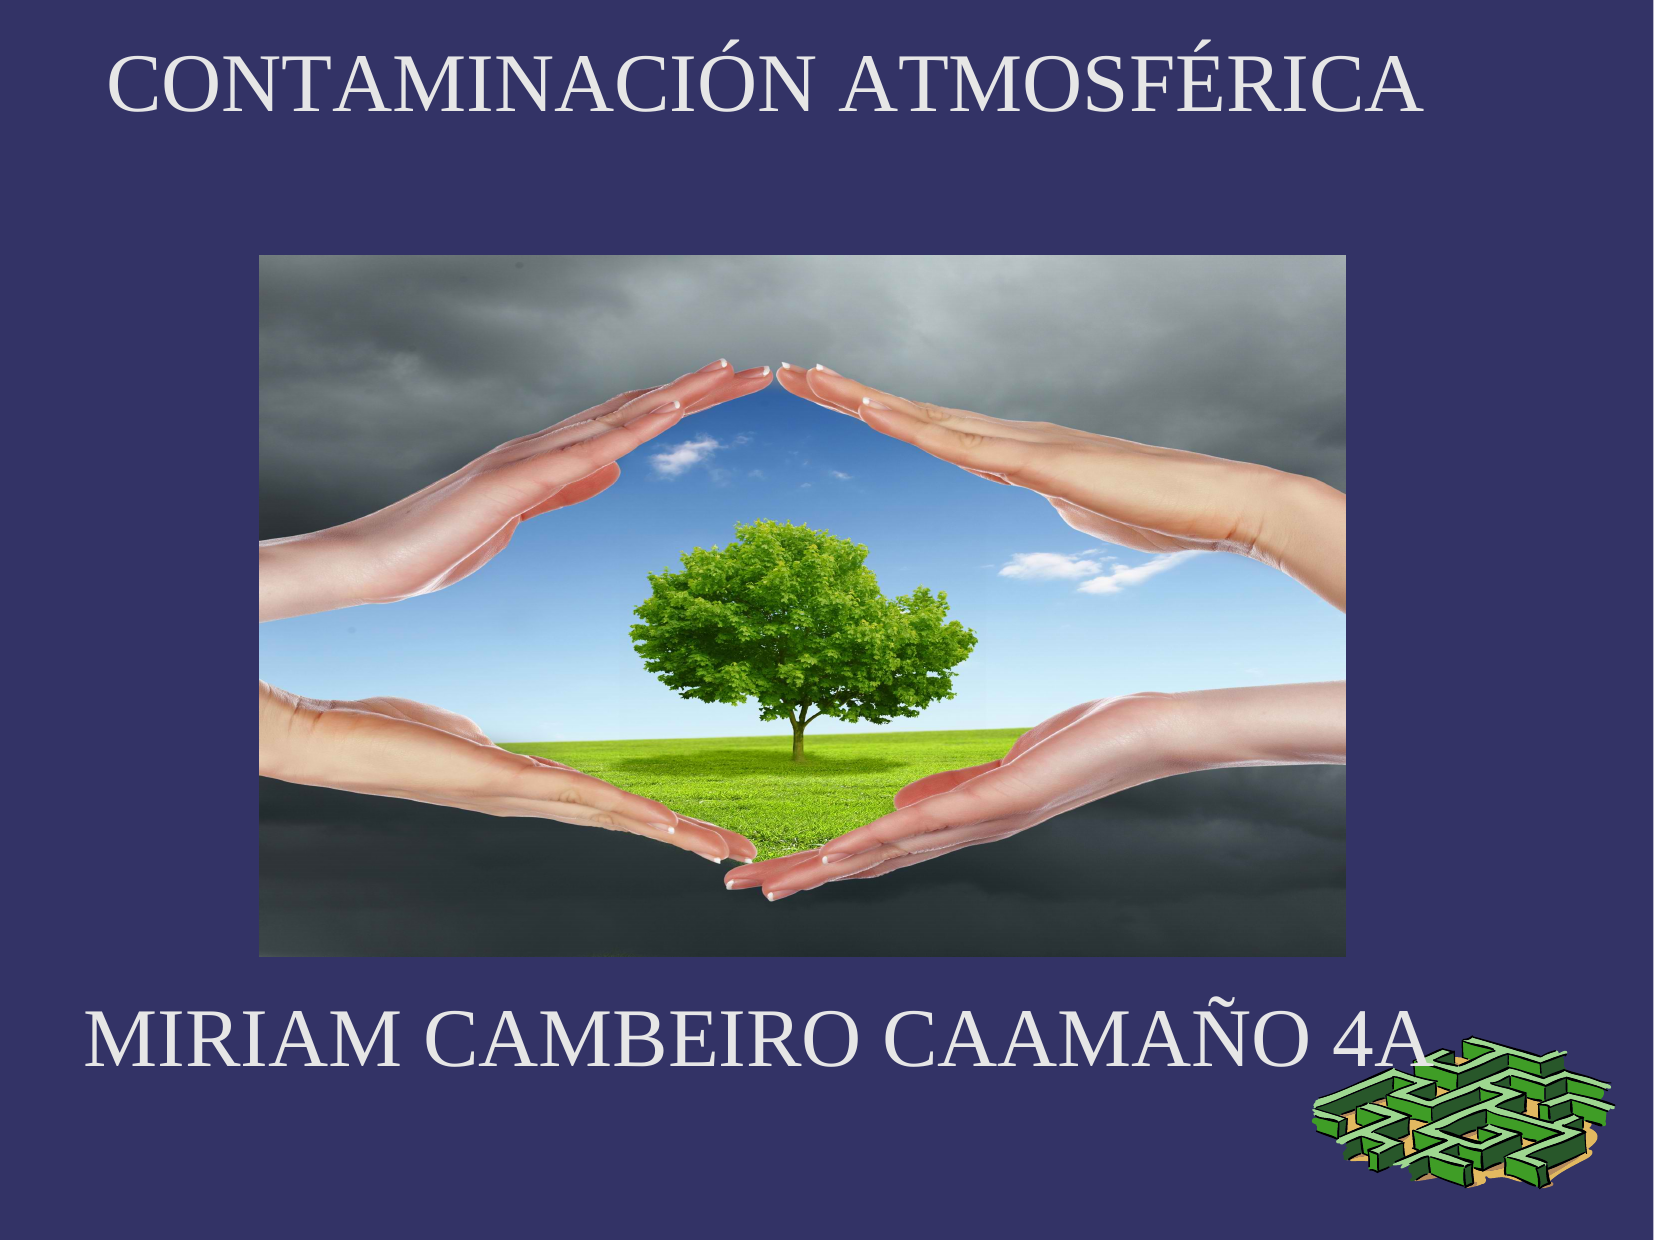

# CONTAMINACIÓN ATMOSFÉRICA
MIRIAM CAMBEIRO CAAMAÑO 4A